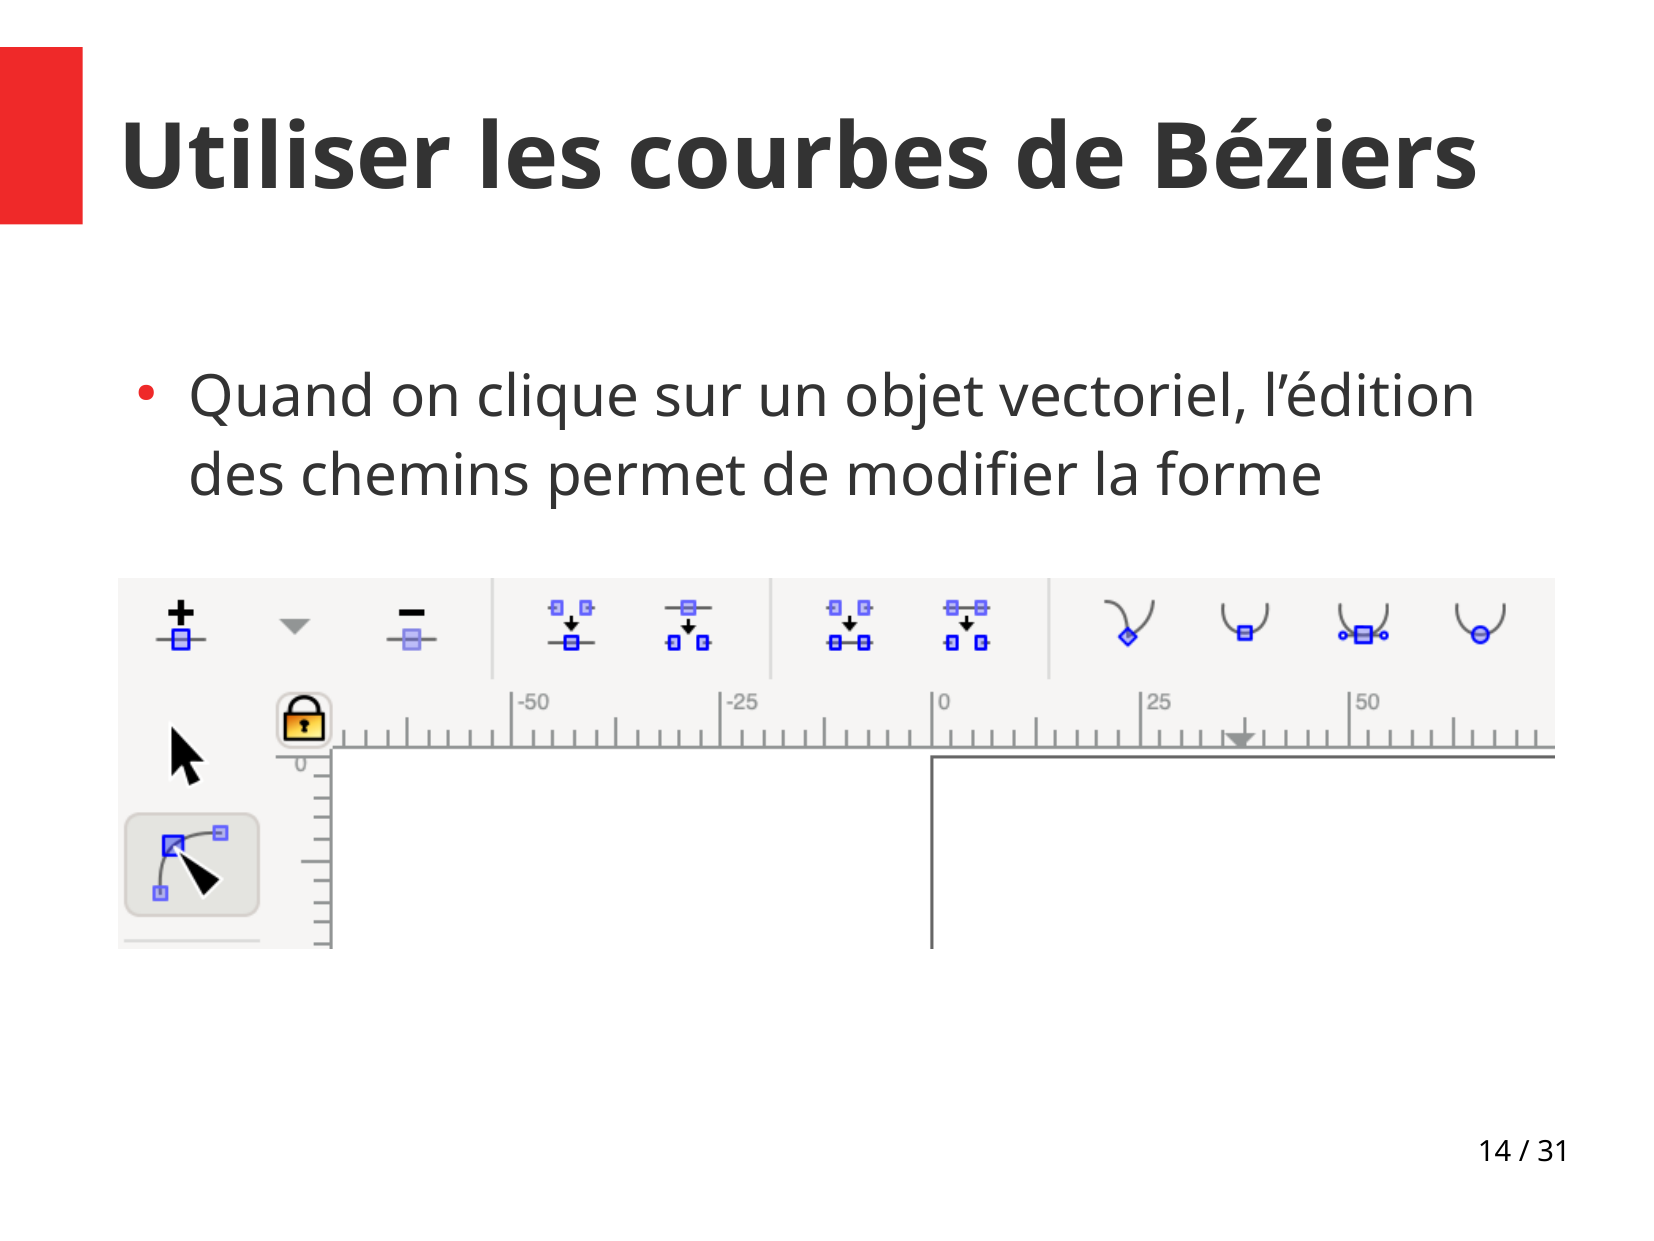

# Utiliser les courbes de Béziers
Quand on clique sur un objet vectoriel, l’édition des chemins permet de modifier la forme
14